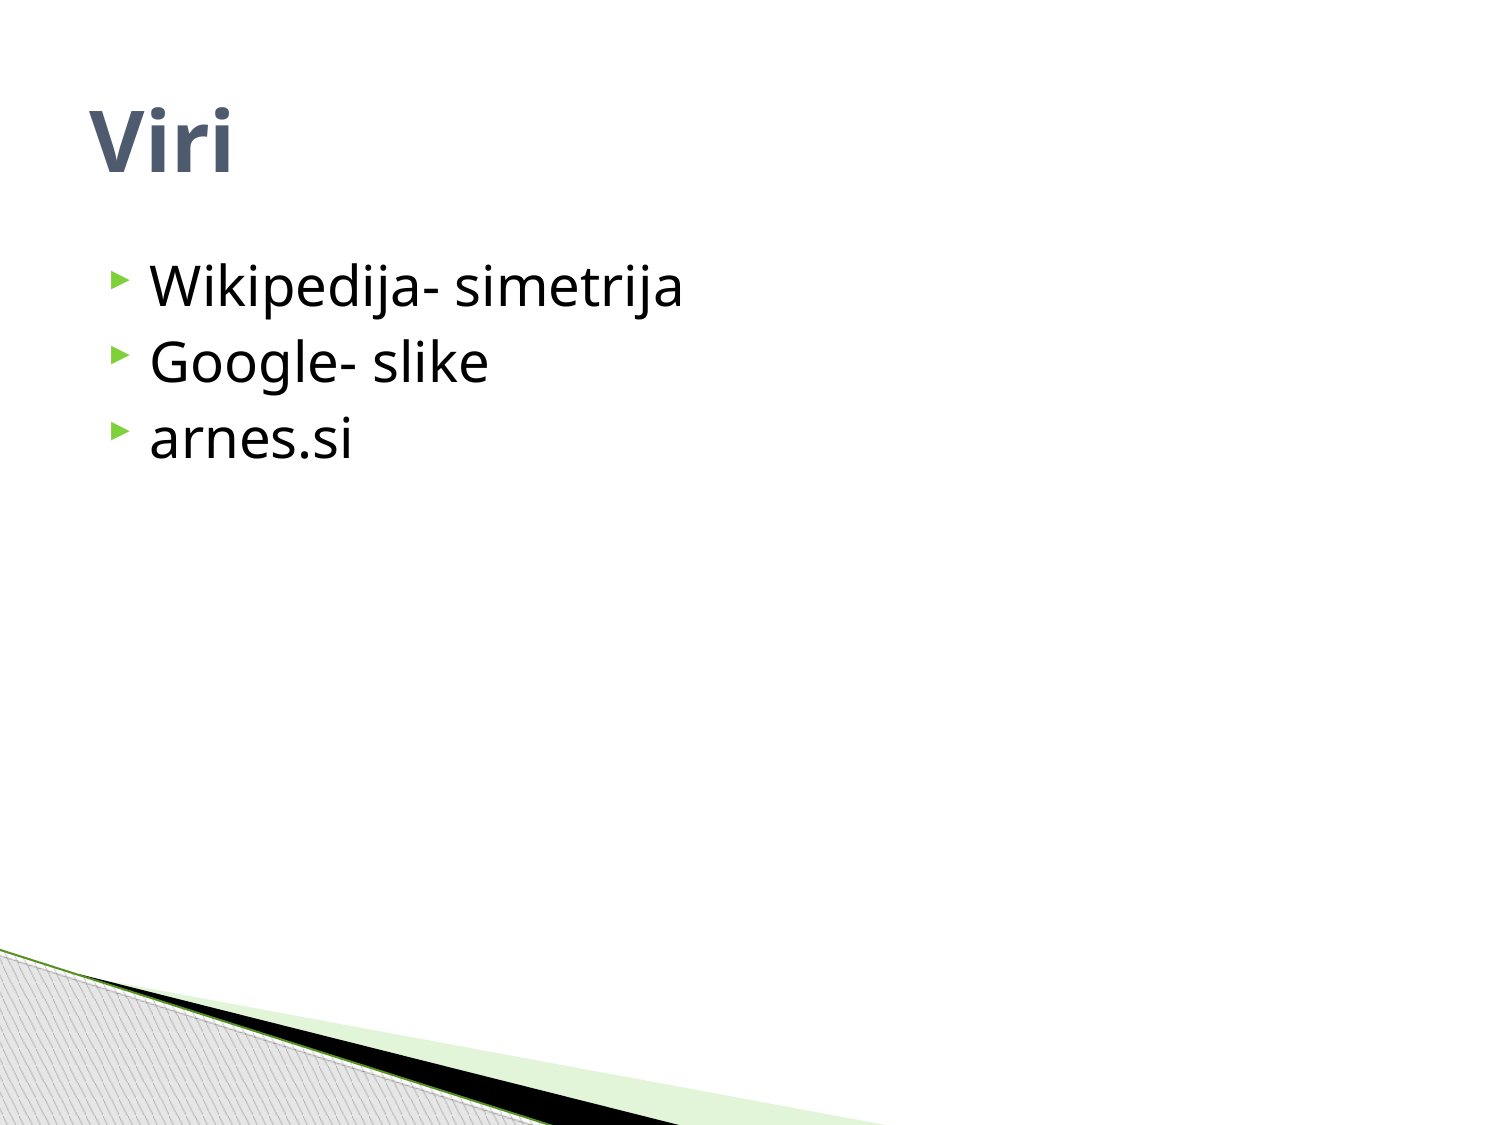

Viri
# Wikipedija- simetrija
Google- slike
arnes.si